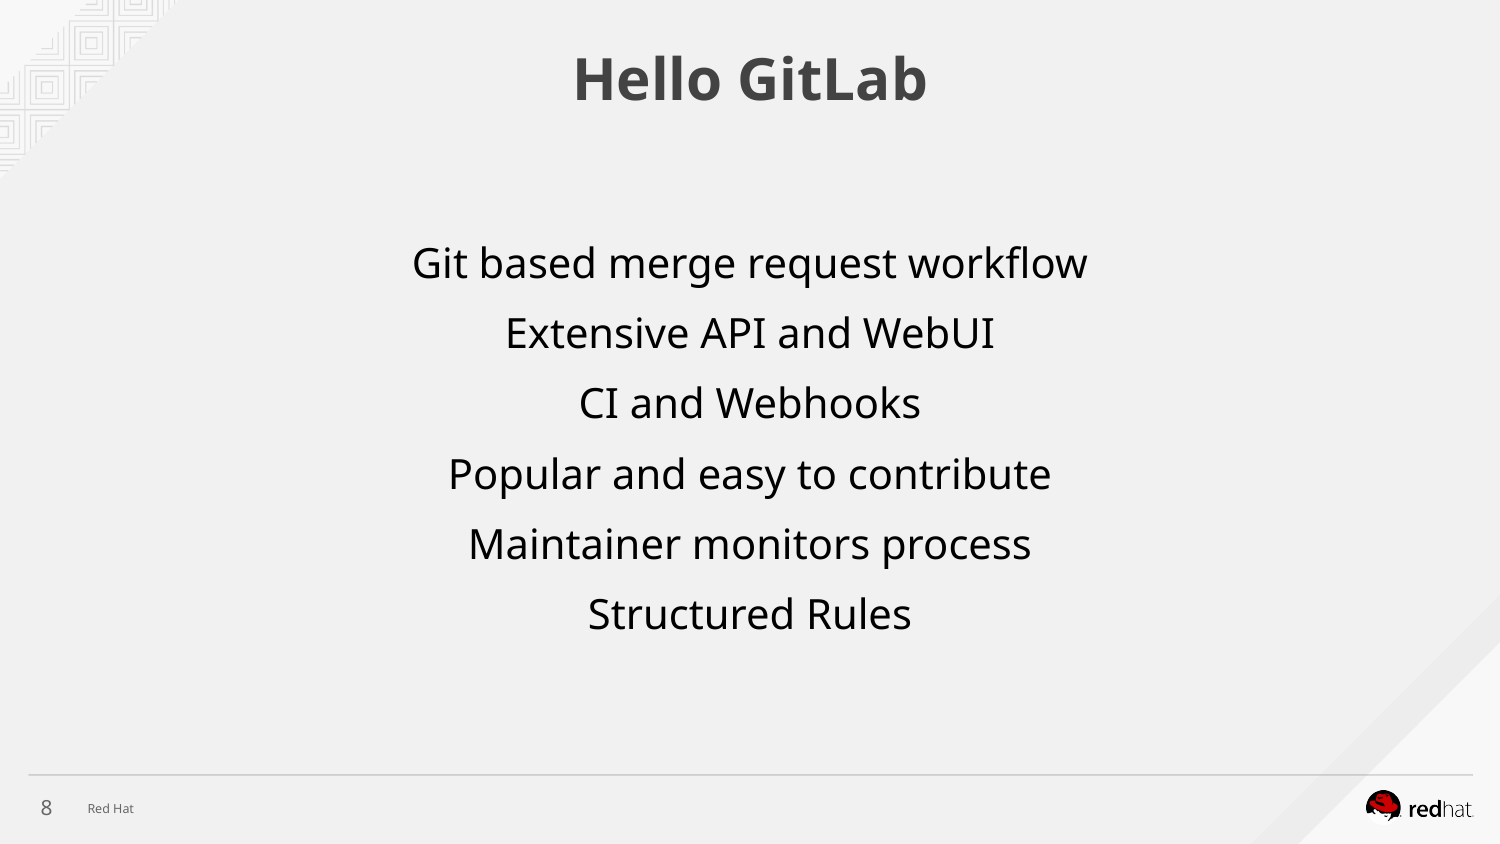

Hello GitLab
# Git based merge request workflow
Extensive API and WebUI
CI and Webhooks
Popular and easy to contribute
Maintainer monitors process
Structured Rules